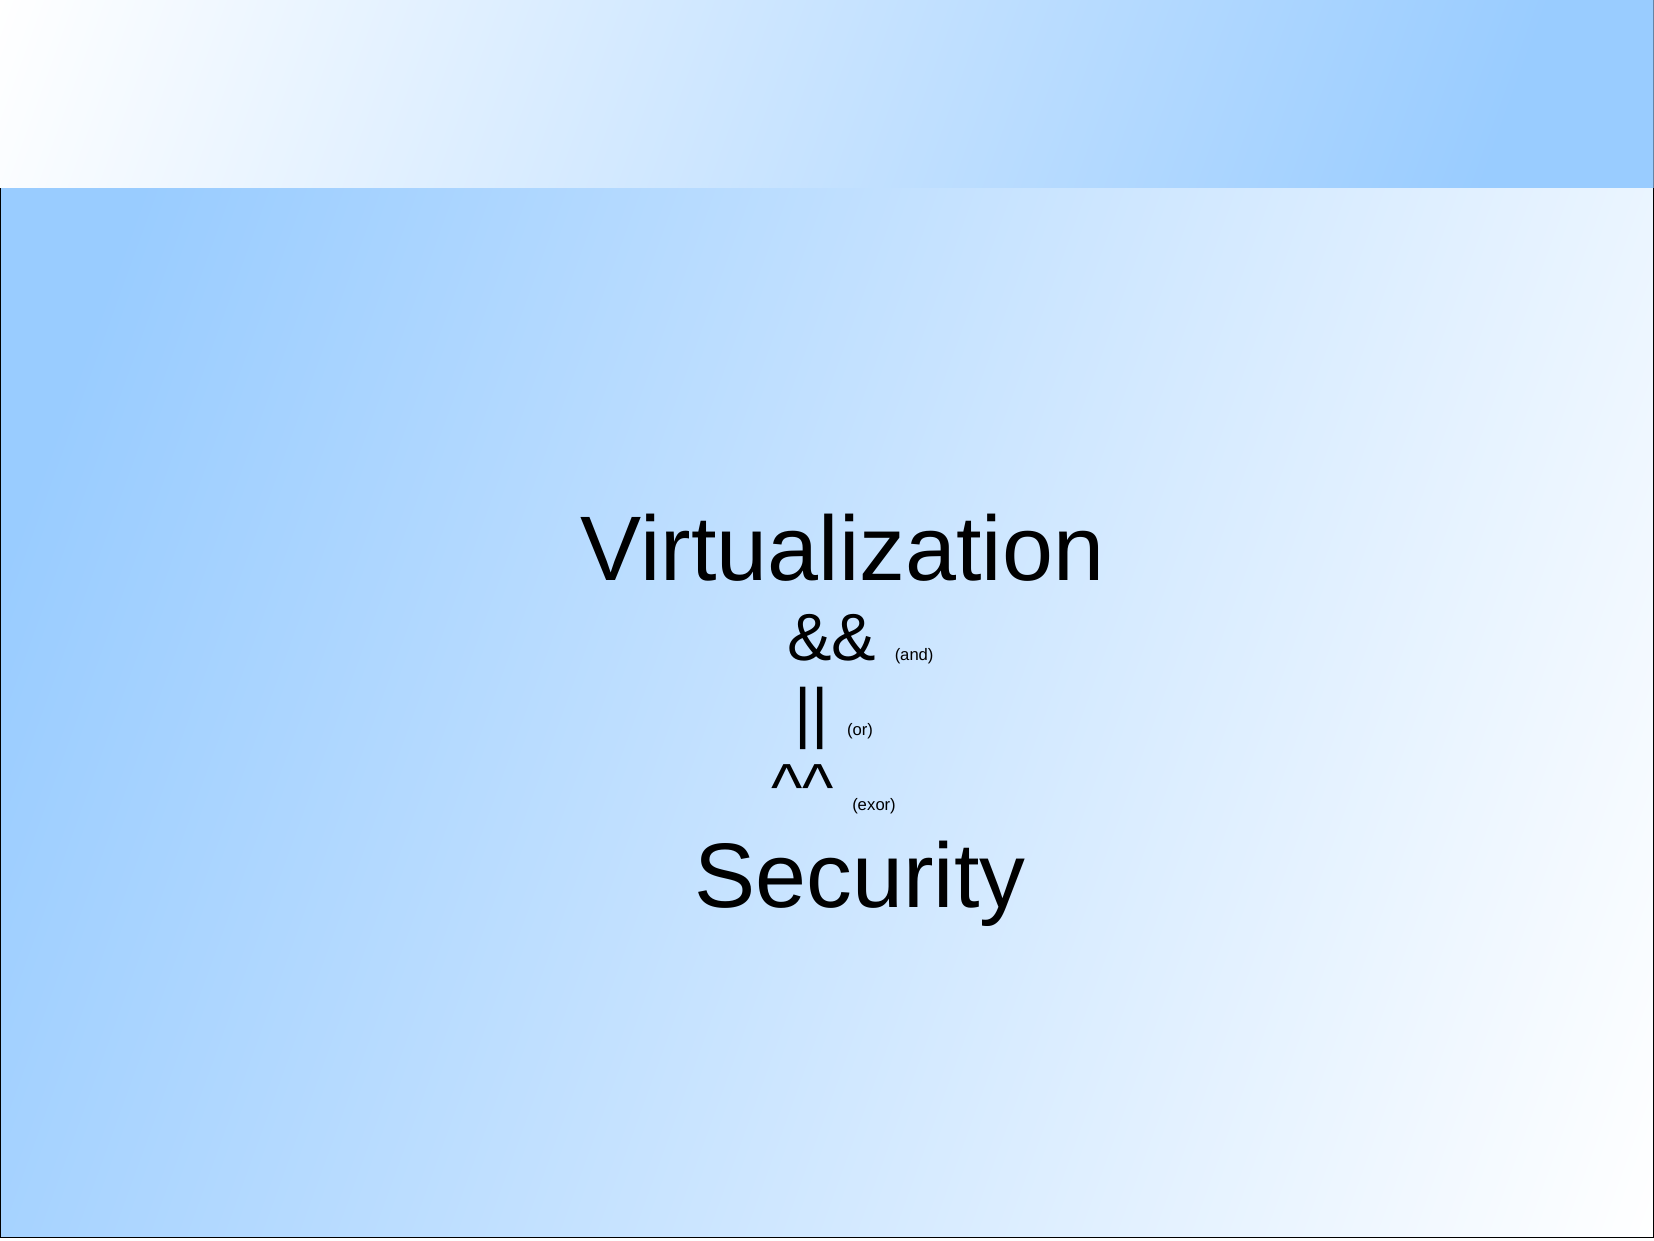

#
Virtualization
&& (and)
|| (or)
^^ (exor)
Security